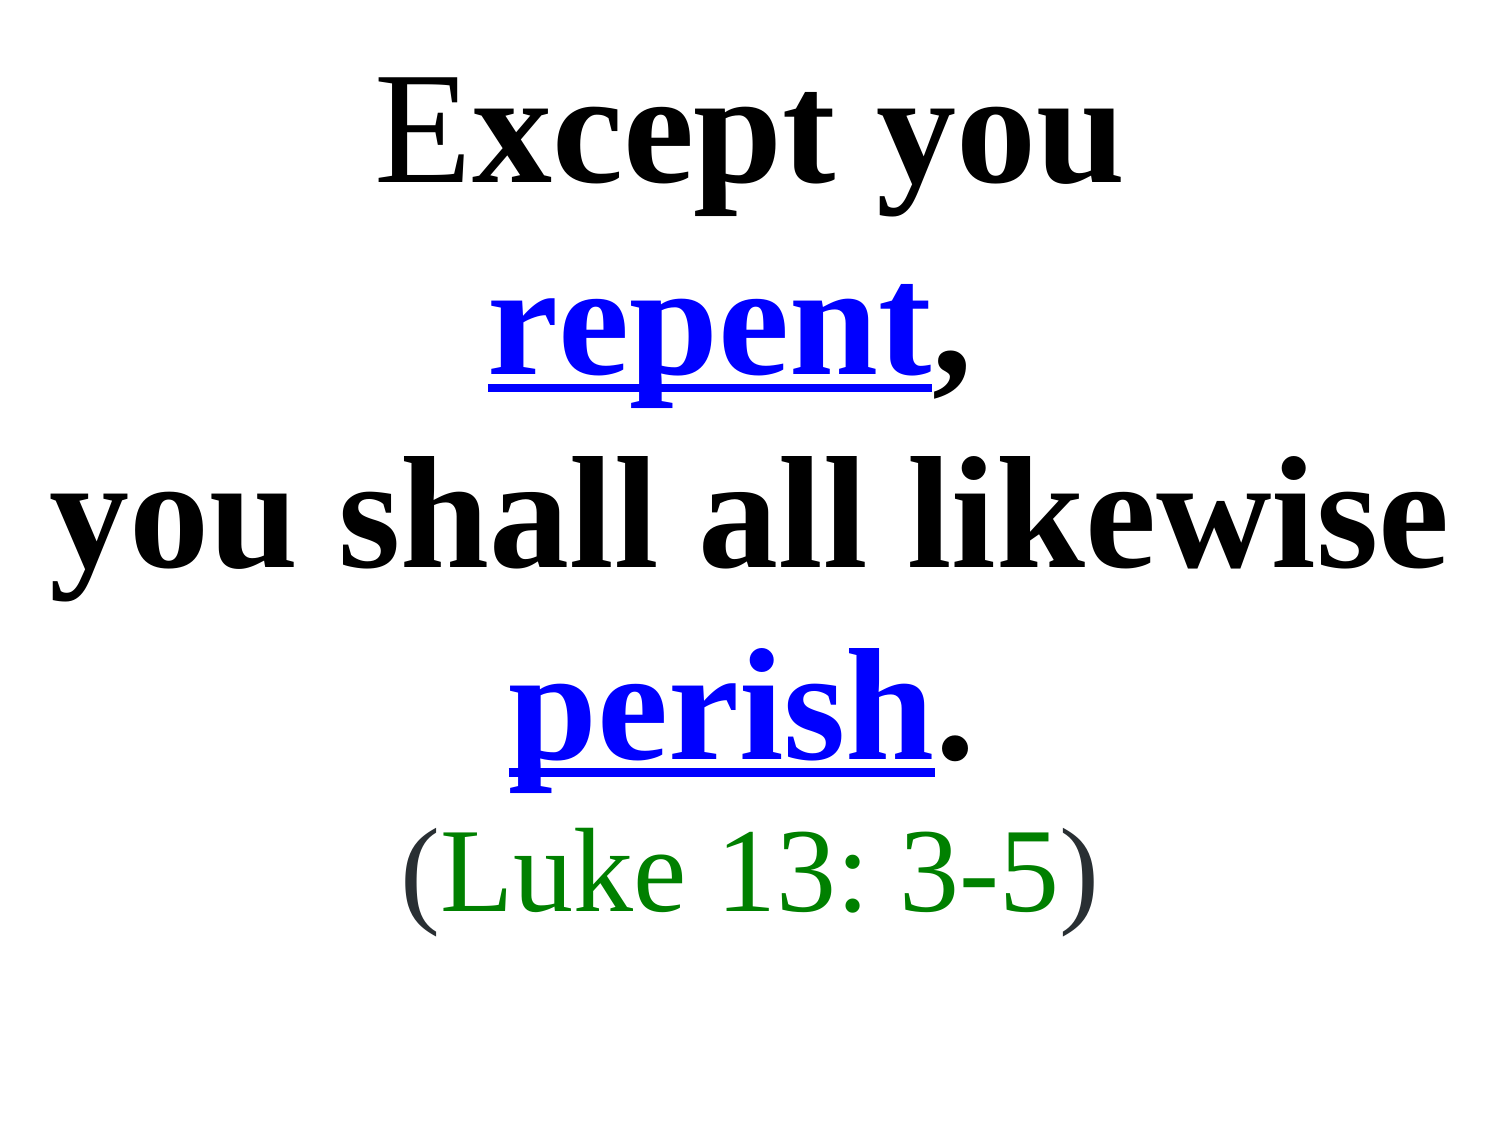

# Except you repent, you shall all likewise perish.  (Luke 13: 3-5)